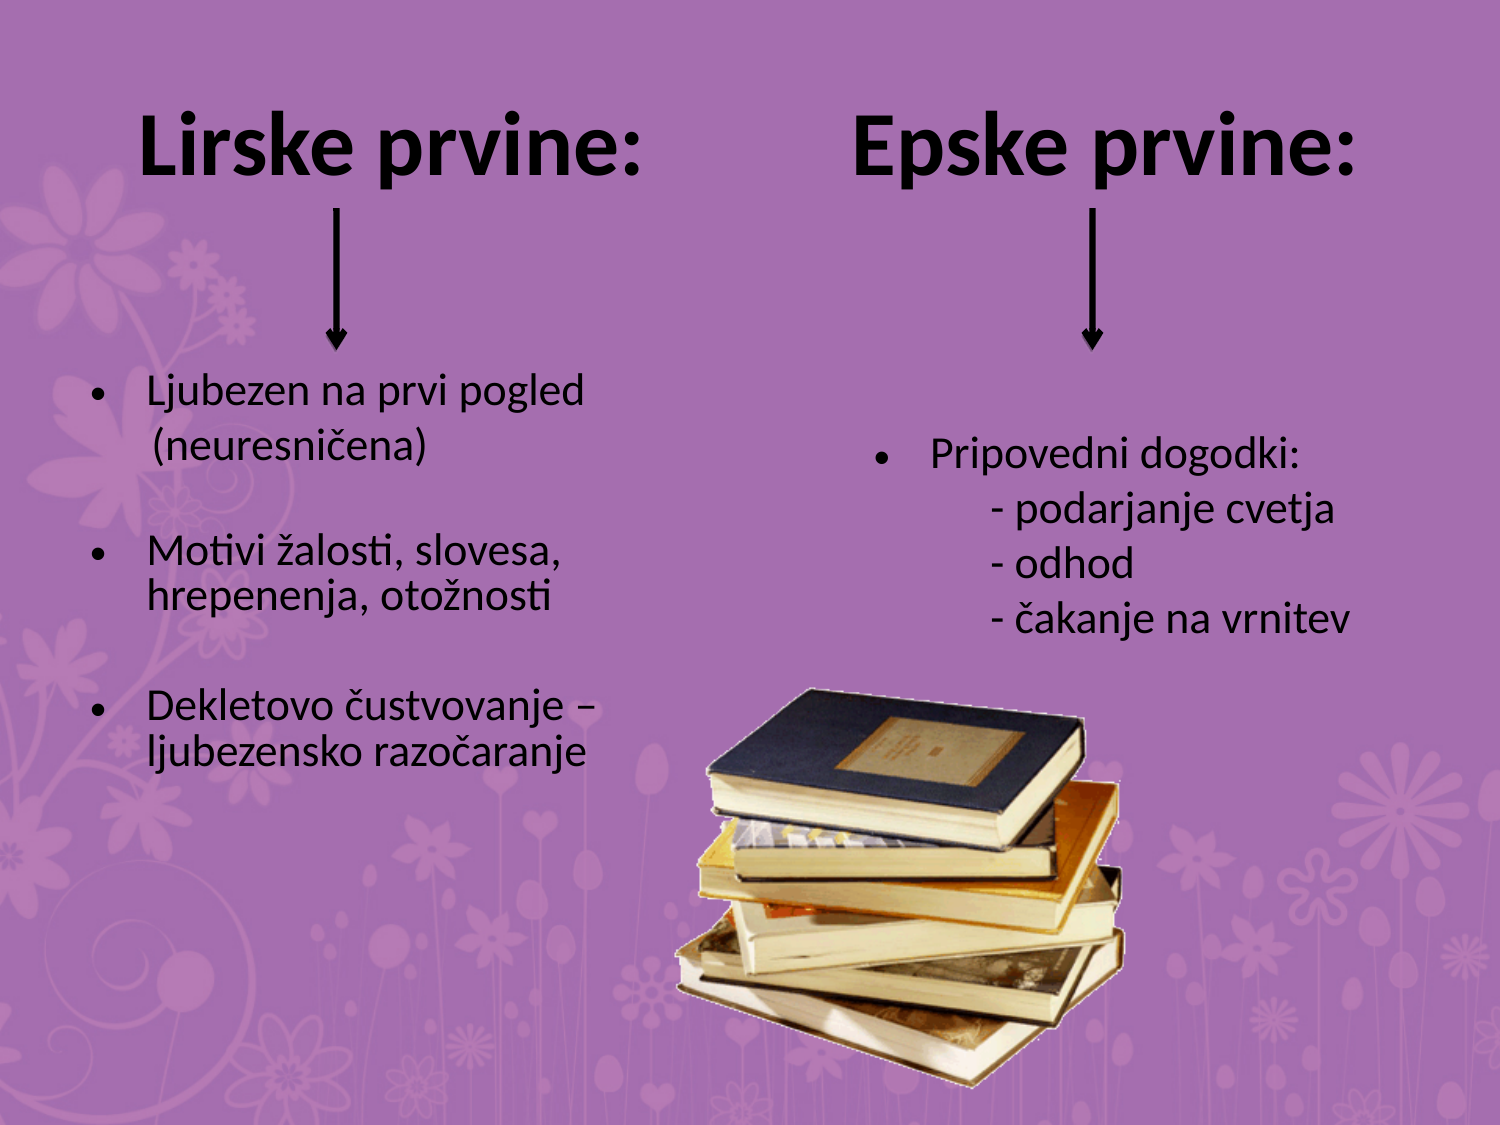

# Lirske prvine: Epske prvine:
| Ljubezen na prvi pogled (neuresničena) Motivi žalosti, slovesa, hrepenenja, otožnosti Dekletovo čustvovanje – ljubezensko razočaranje | Pripovedni dogodki: - podarjanje cvetja - odhod - čakanje na vrnitev |
| --- | --- |